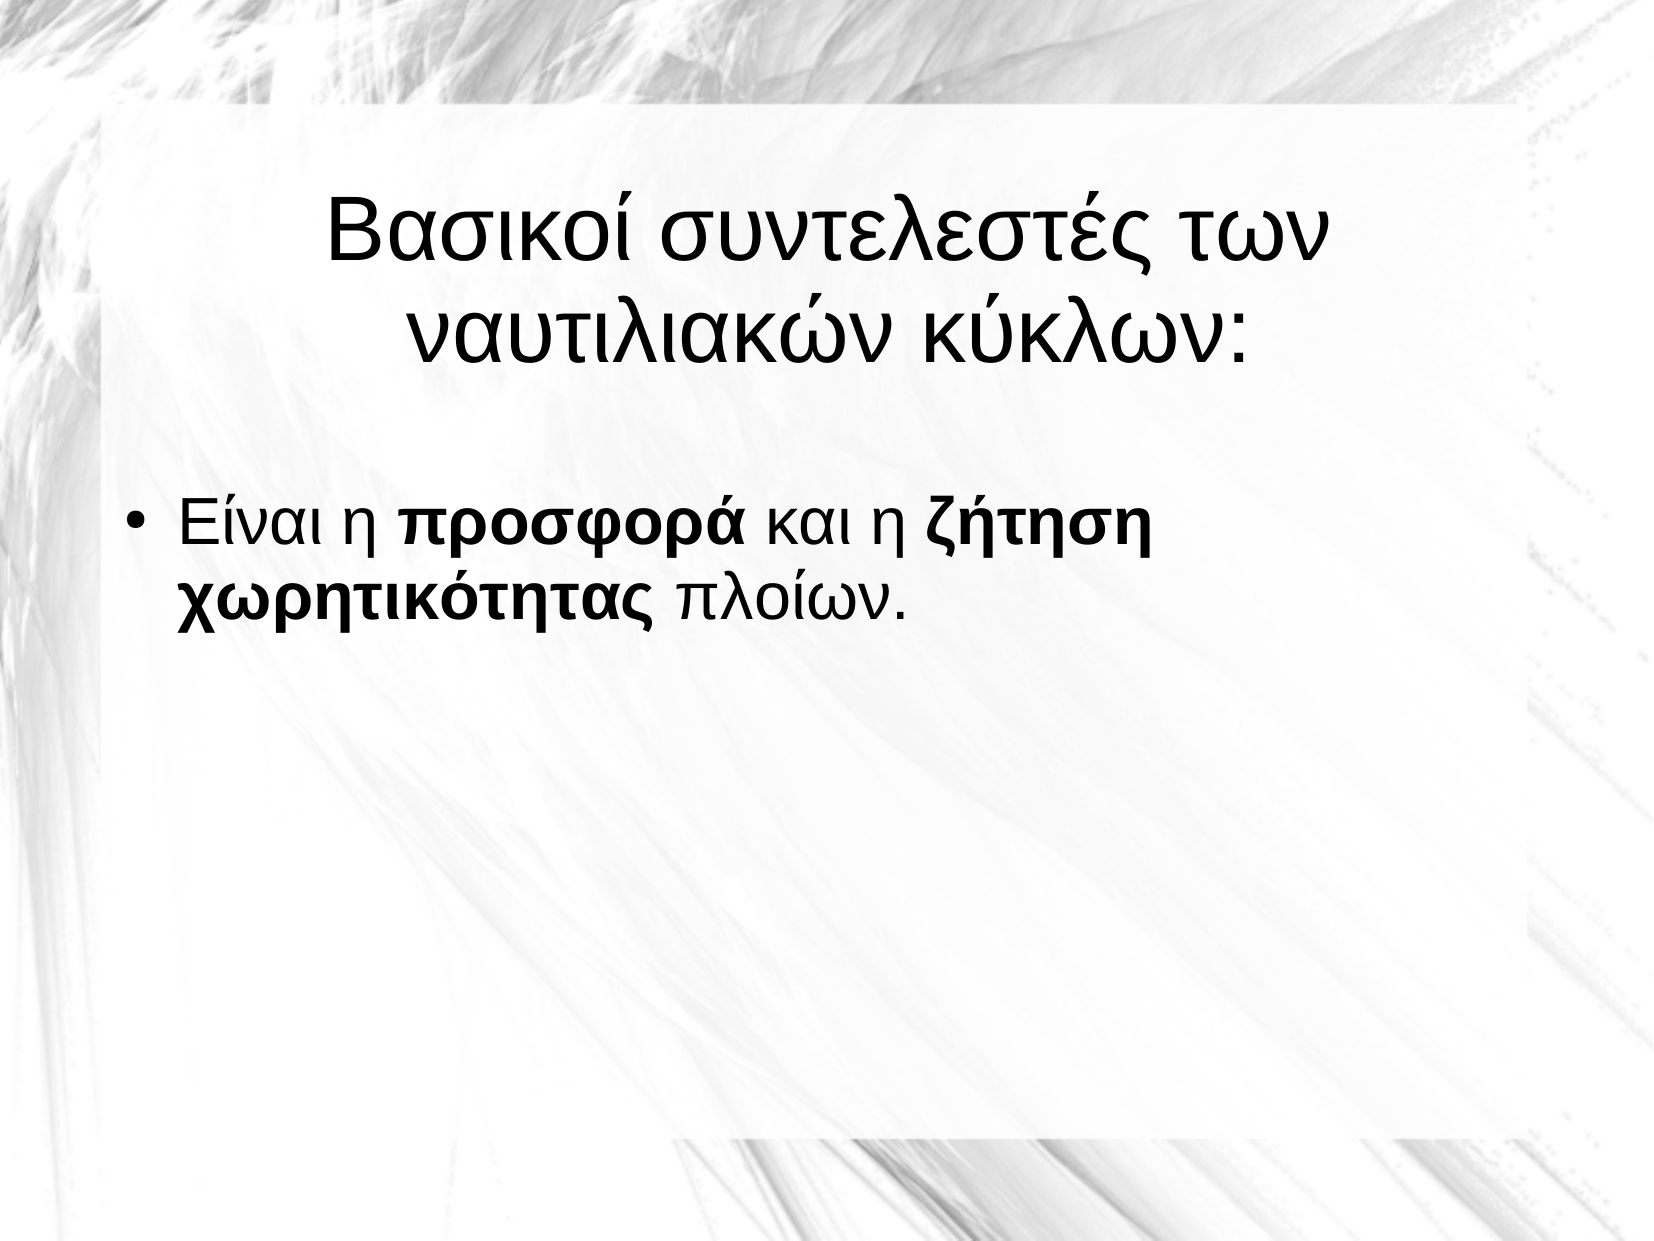

# Βασικοί συντελεστές των ναυτιλιακών κύκλων:
Είναι η προσφορά και η ζήτηση χωρητικότητας πλοίων.